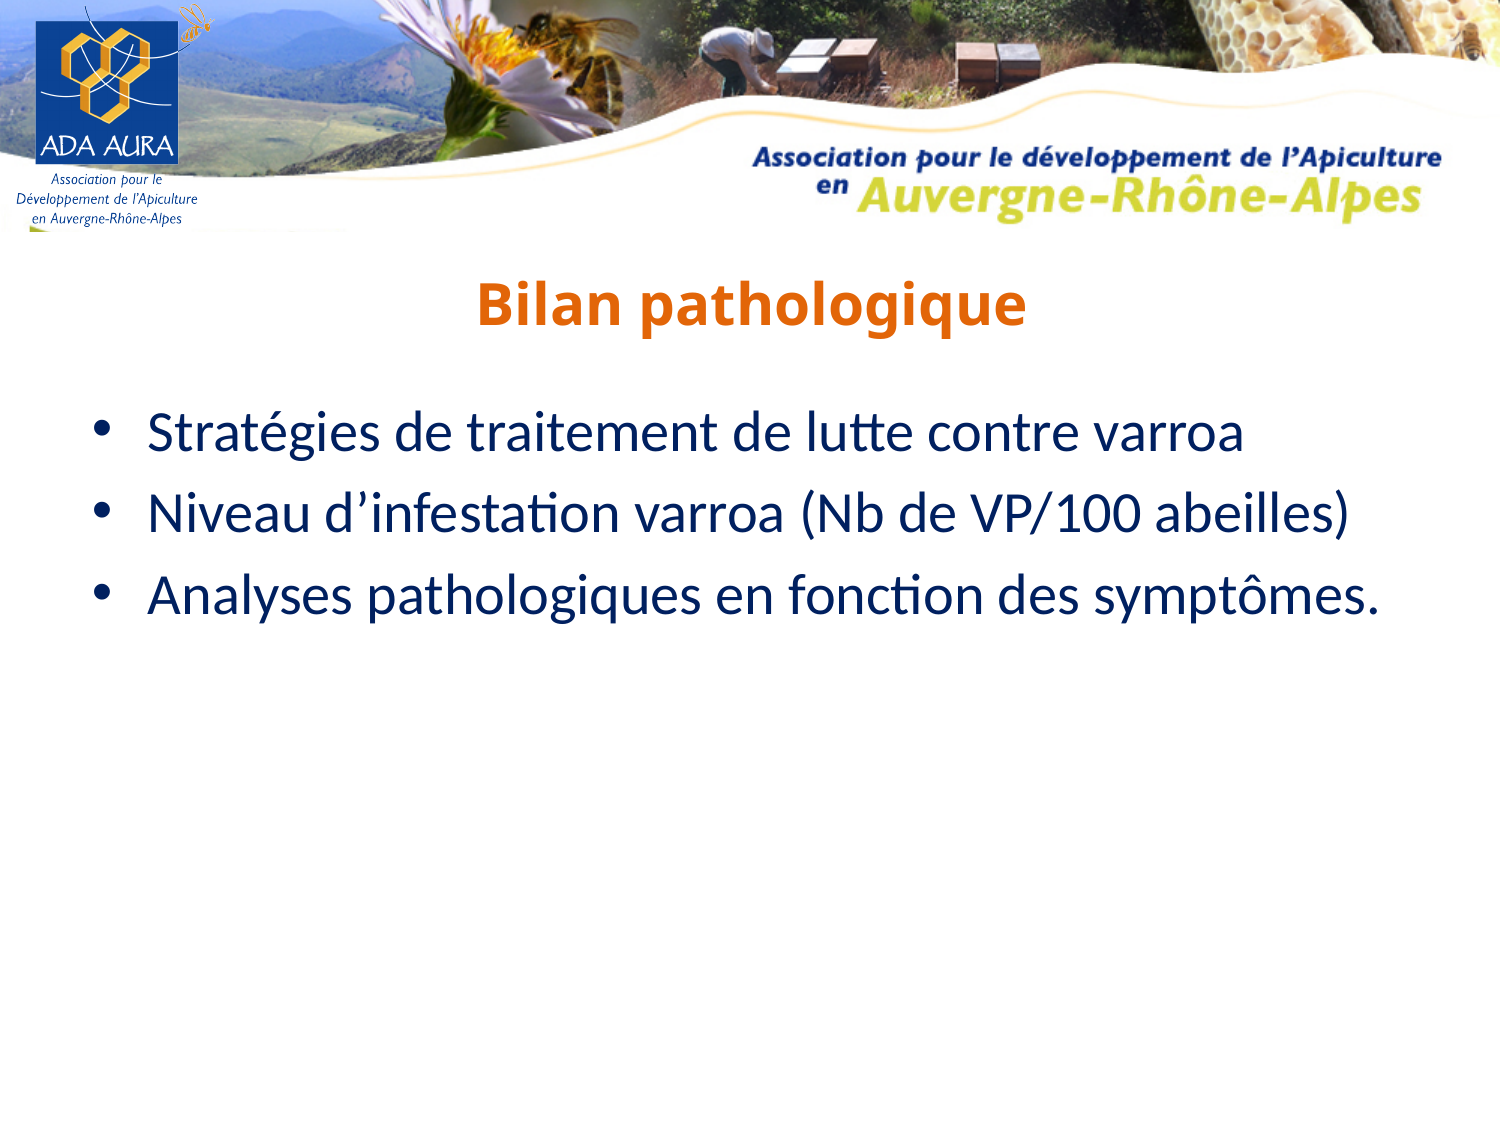

# Bilan pathologique
Stratégies de traitement de lutte contre varroa
Niveau d’infestation varroa (Nb de VP/100 abeilles)
Analyses pathologiques en fonction des symptômes.